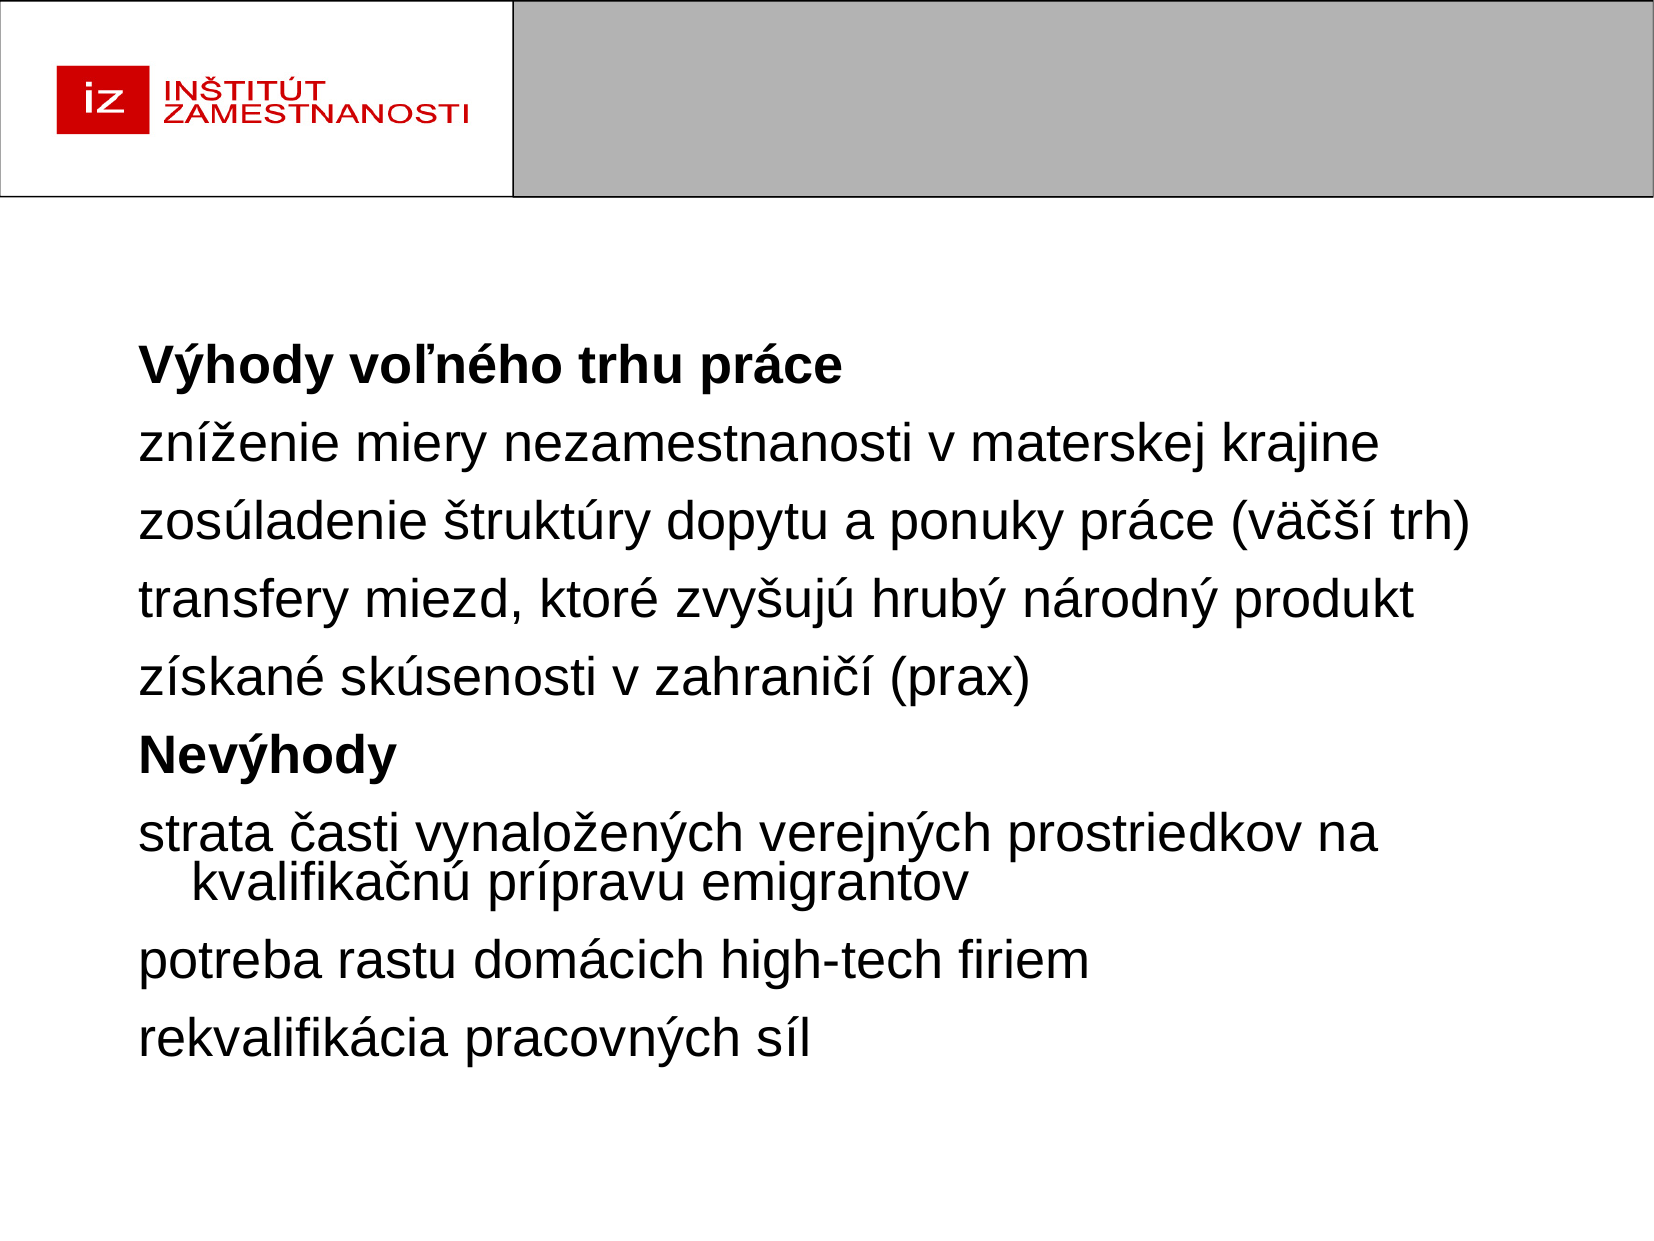

# Výhody voľného trhu práce
zníženie miery nezamestnanosti v materskej krajine
zosúladenie štruktúry dopytu a ponuky práce (väčší trh)
transfery miezd, ktoré zvyšujú hrubý národný produkt
získané skúsenosti v zahraničí (prax)
Nevýhody
strata časti vynaložených verejných prostriedkov na kvalifikačnú prípravu emigrantov
potreba rastu domácich high-tech firiem
rekvalifikácia pracovných síl